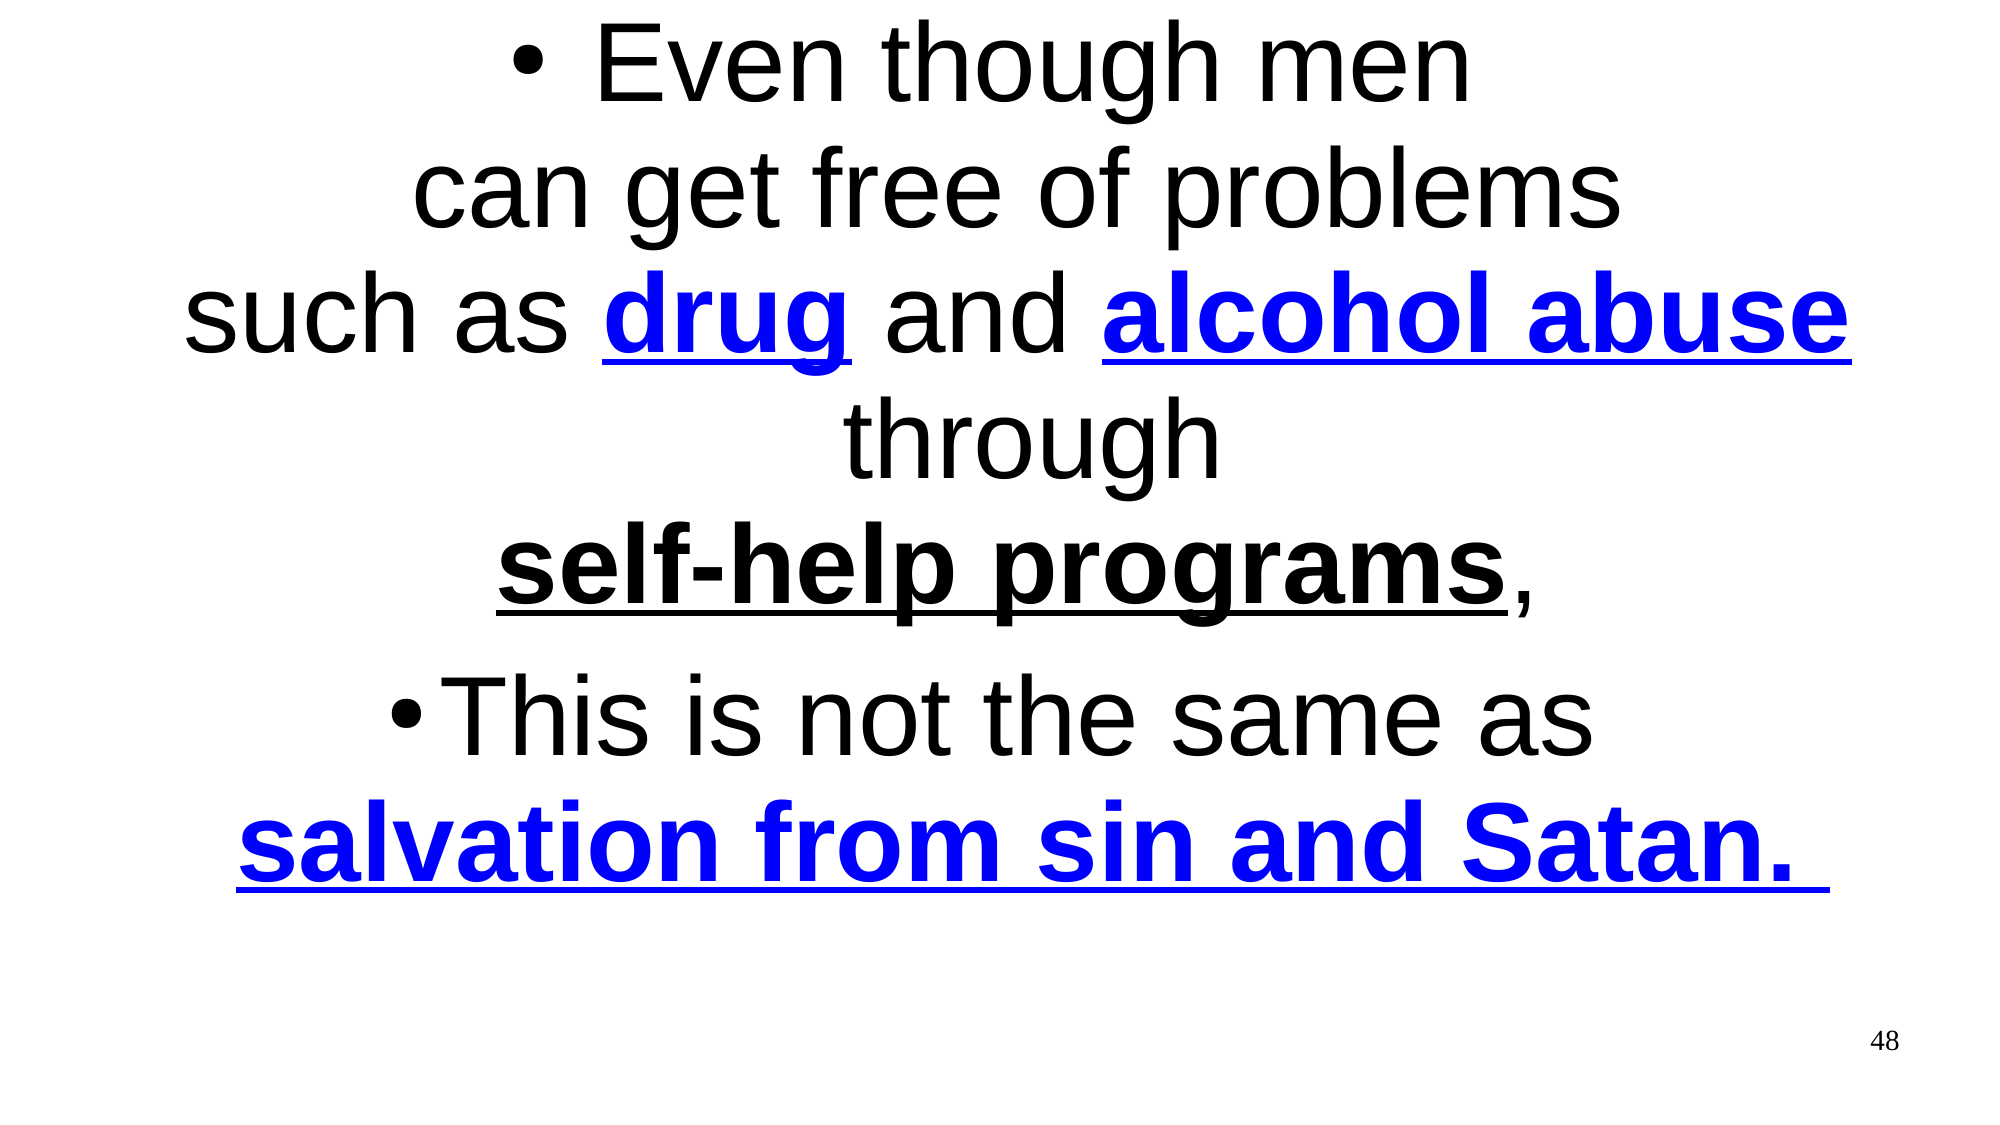

# Even though men can get free of problems such as drug and alcohol abuse through self-help programs,
This is not the same as
salvation from sin and Satan.
48